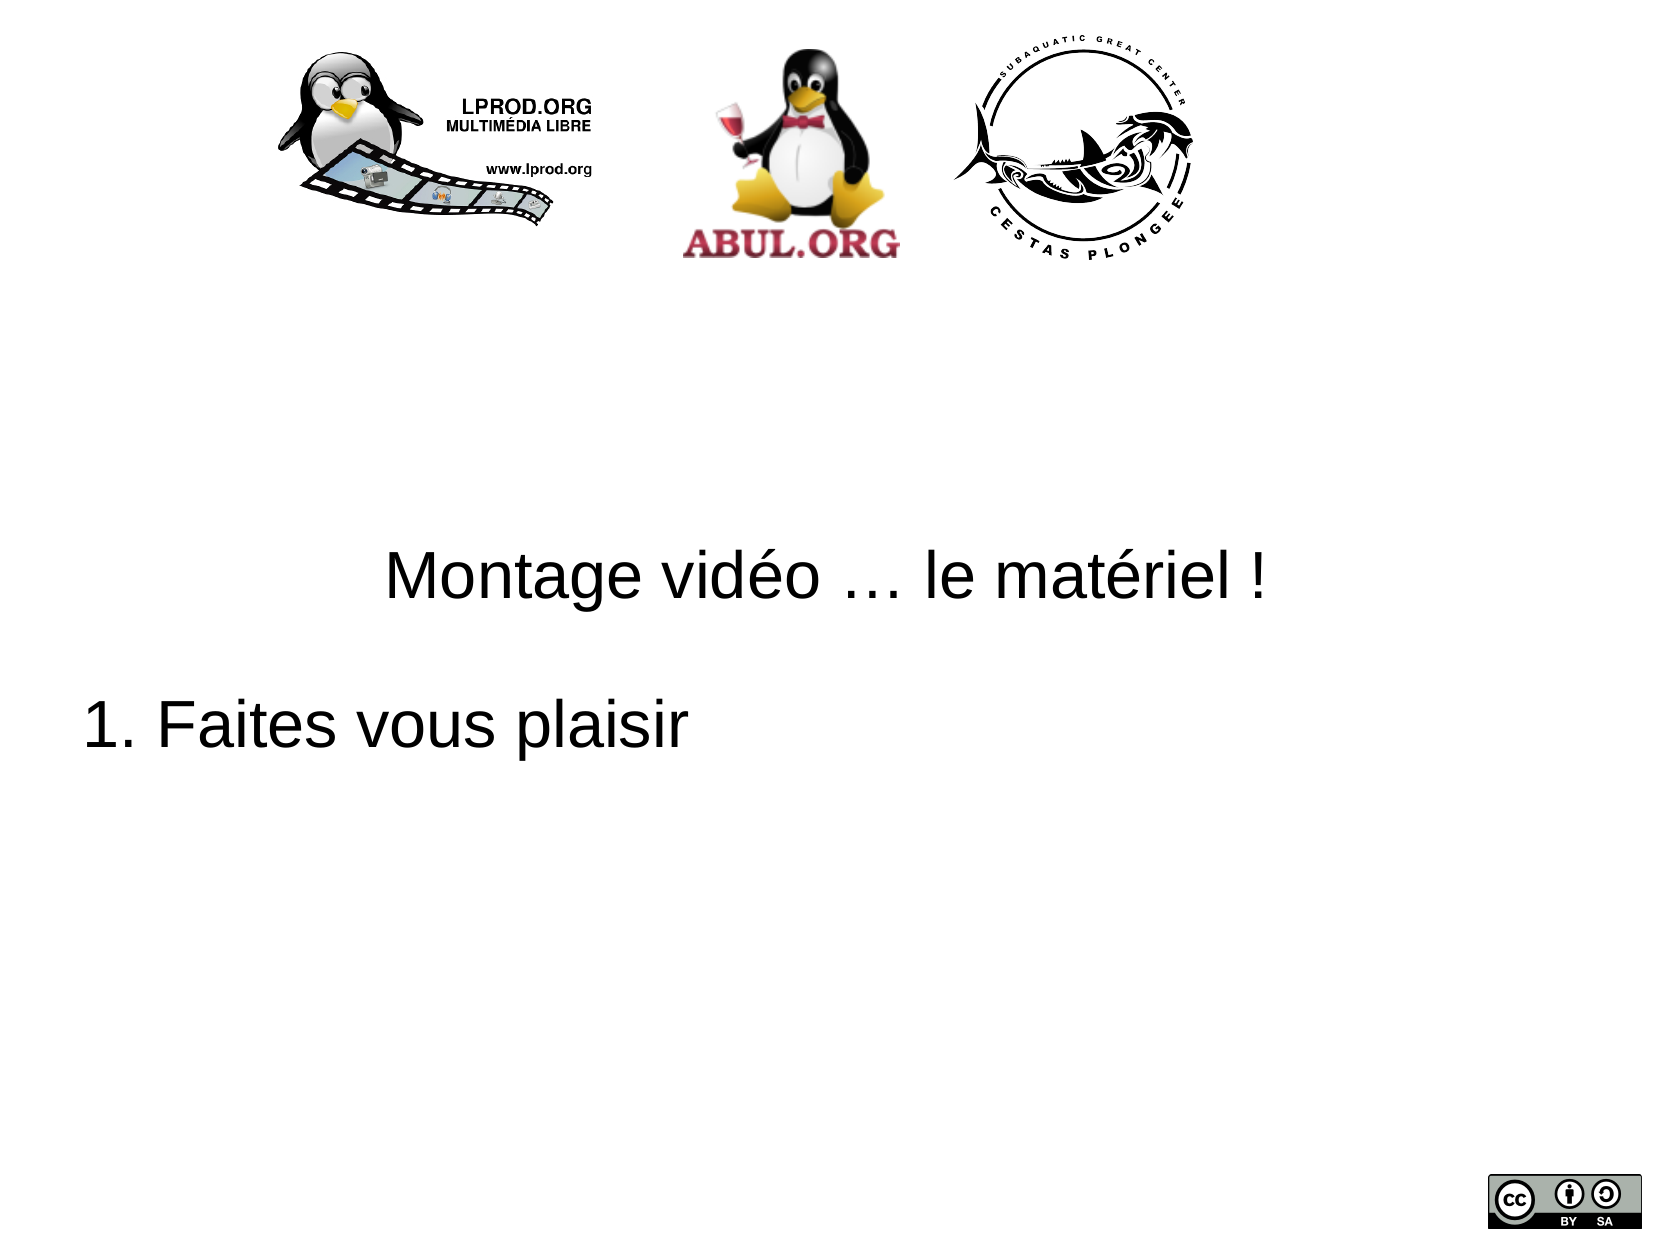

# Montage vidéo … le matériel !
1. Faites vous plaisir